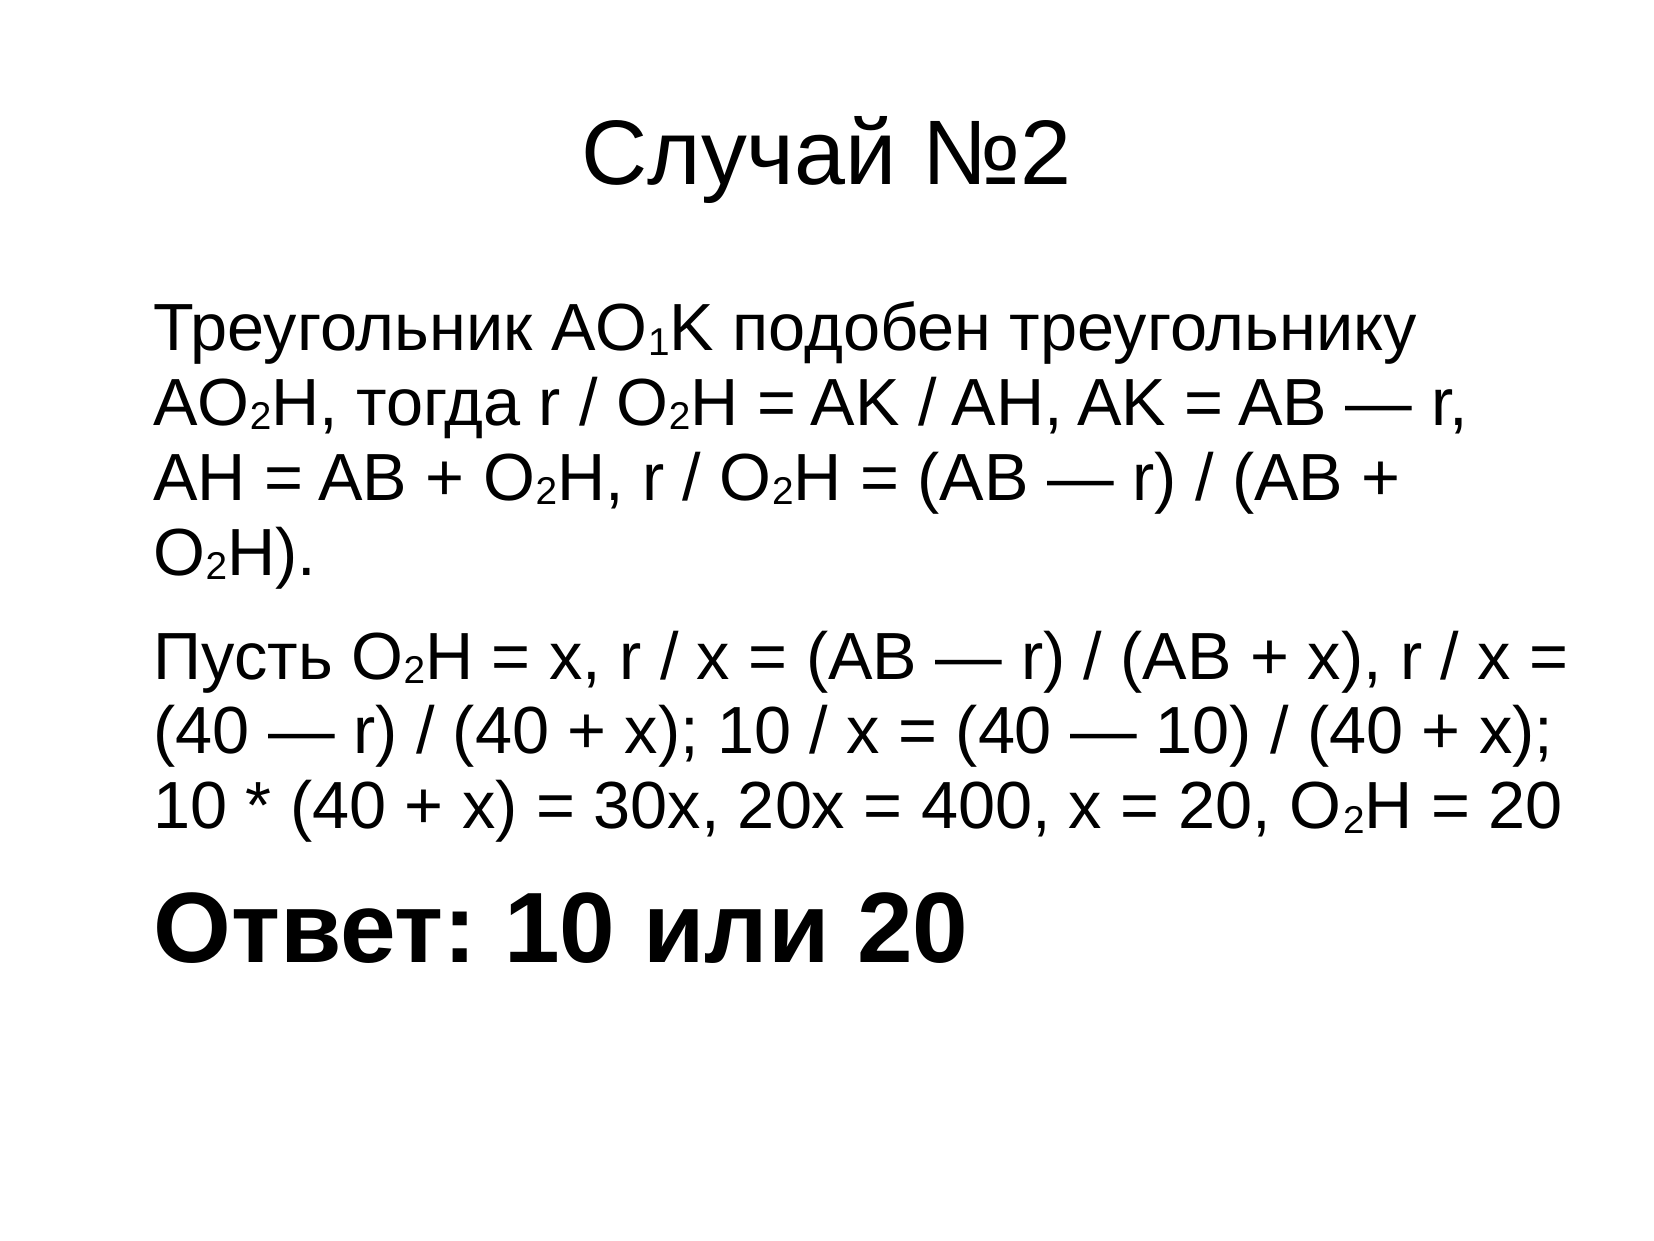

# Случай №2
Треугольник AO1K подобен треугольнику AO2H, тогда r / O2H = AK / AH, AK = AB — r, AH = AB + O2H, r / O2H = (AB — r) / (AB + O2H).
Пусть O2H = x, r / x = (AB — r) / (AB + x), r / x = (40 — r) / (40 + x); 10 / x = (40 — 10) / (40 + x); 10 * (40 + x) = 30x, 20x = 400, x = 20, O2H = 20
Ответ: 10 или 20